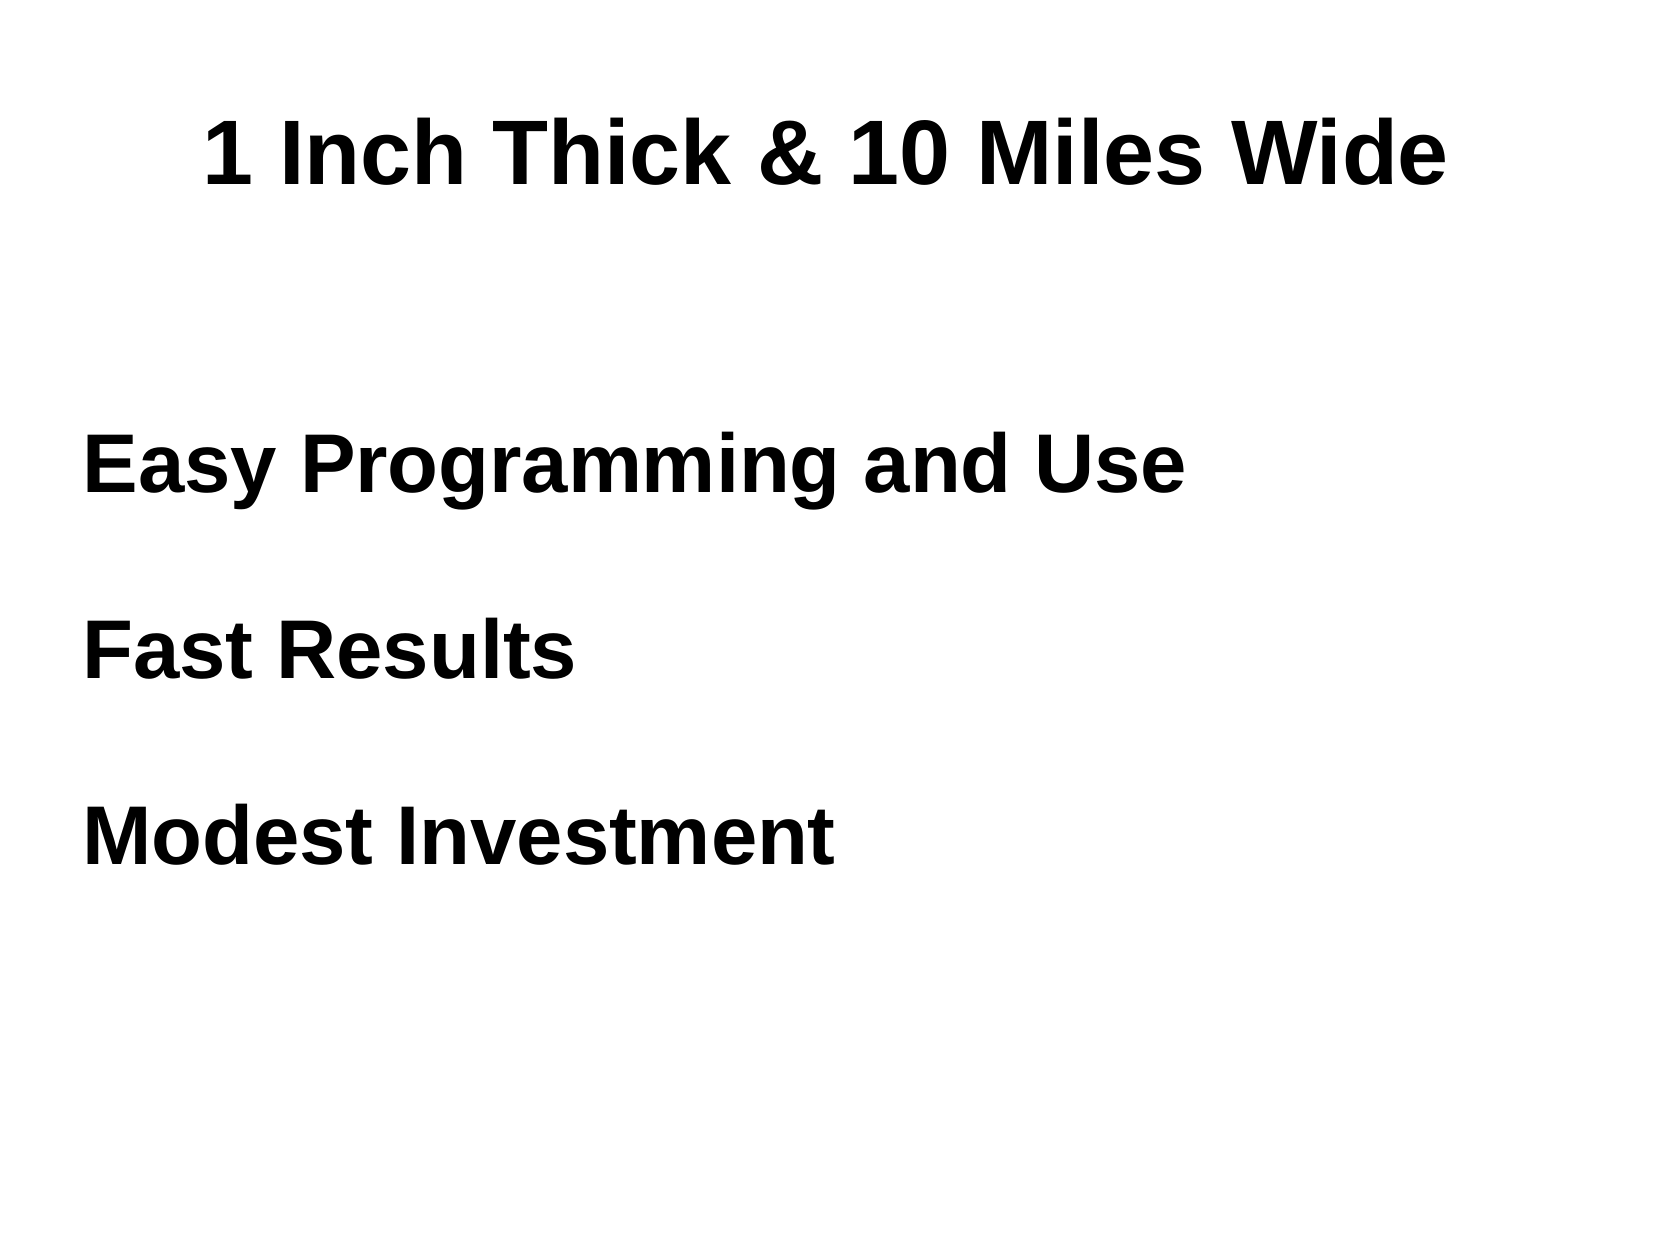

# 1 Inch Thick & 10 Miles Wide
Easy Programming and Use
Fast Results
Modest Investment